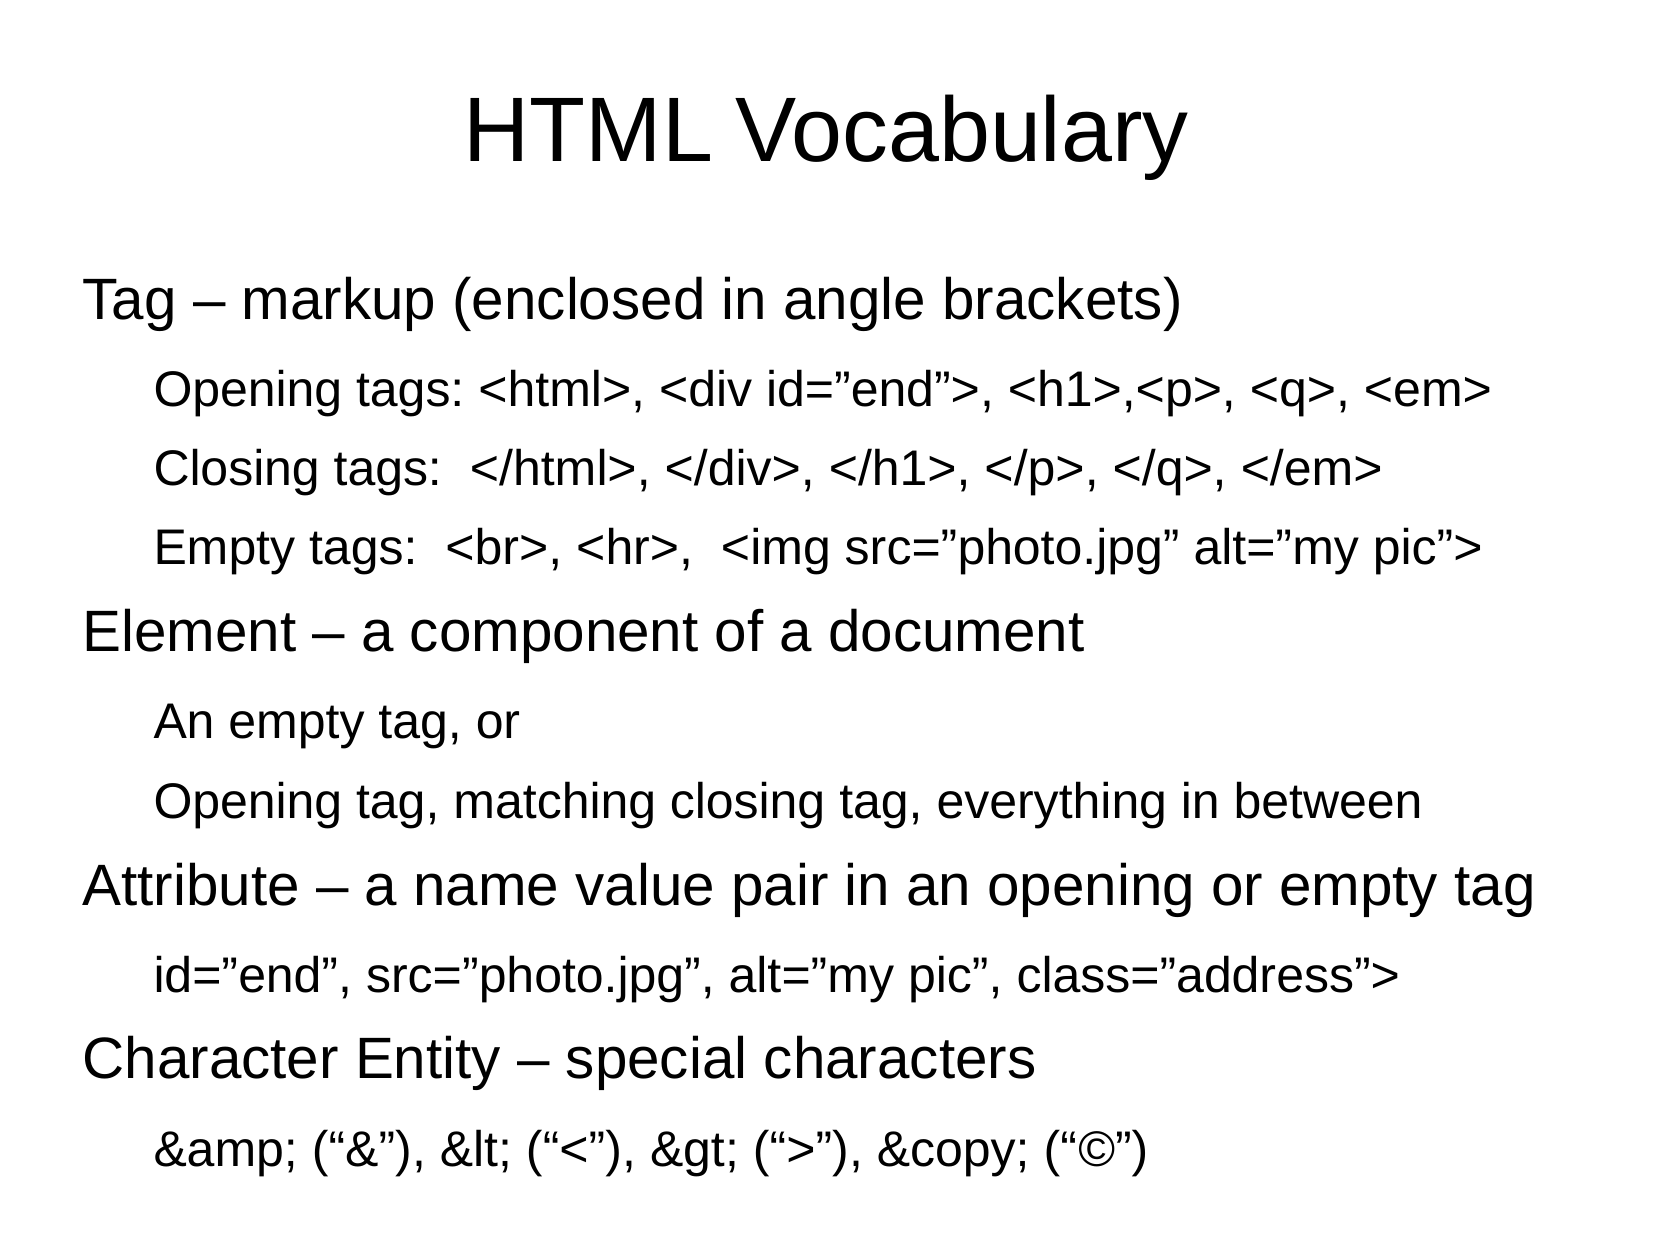

# HTML Vocabulary
Tag – markup (enclosed in angle brackets)
Opening tags: <html>, <div id=”end”>, <h1>,<p>, <q>, <em>
Closing tags: </html>, </div>, </h1>, </p>, </q>, </em>
Empty tags: <br>, <hr>, <img src=”photo.jpg” alt=”my pic”>
Element – a component of a document
An empty tag, or
Opening tag, matching closing tag, everything in between
Attribute – a name value pair in an opening or empty tag
id=”end”, src=”photo.jpg”, alt=”my pic”, class=”address”>
Character Entity – special characters
&amp; (“&”), &lt; (“<”), &gt; (“>”), &copy; (“©”)